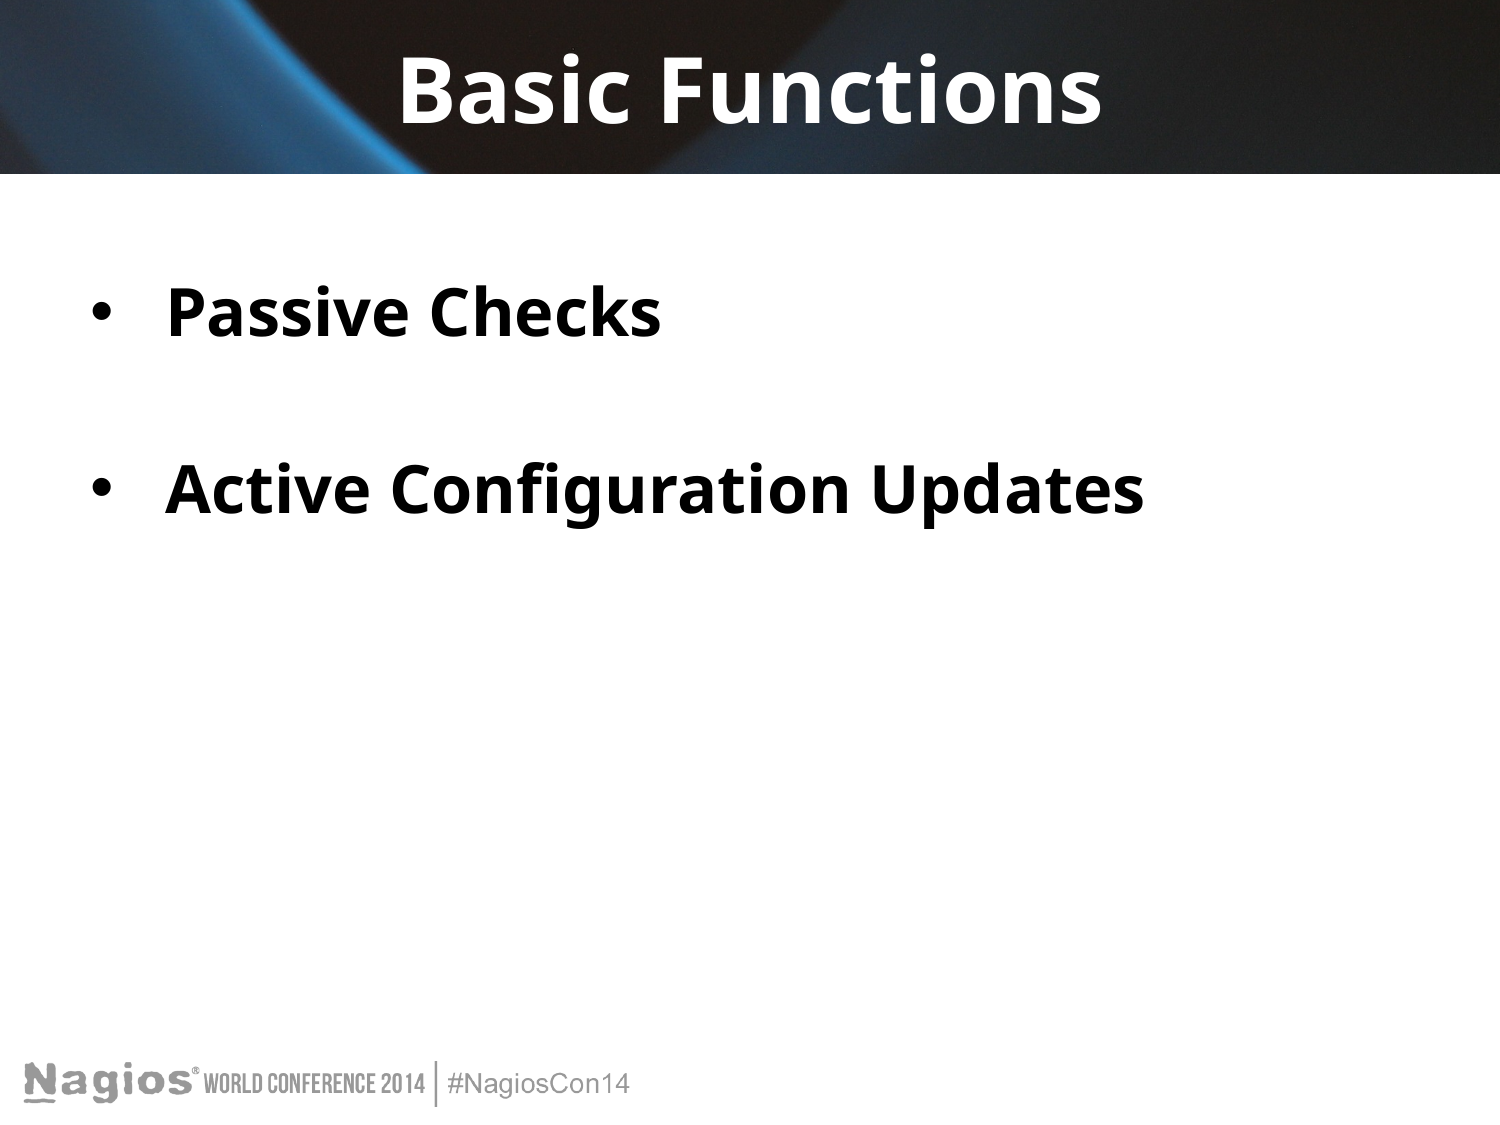

# Basic Functions
Passive Checks
Active Configuration Updates